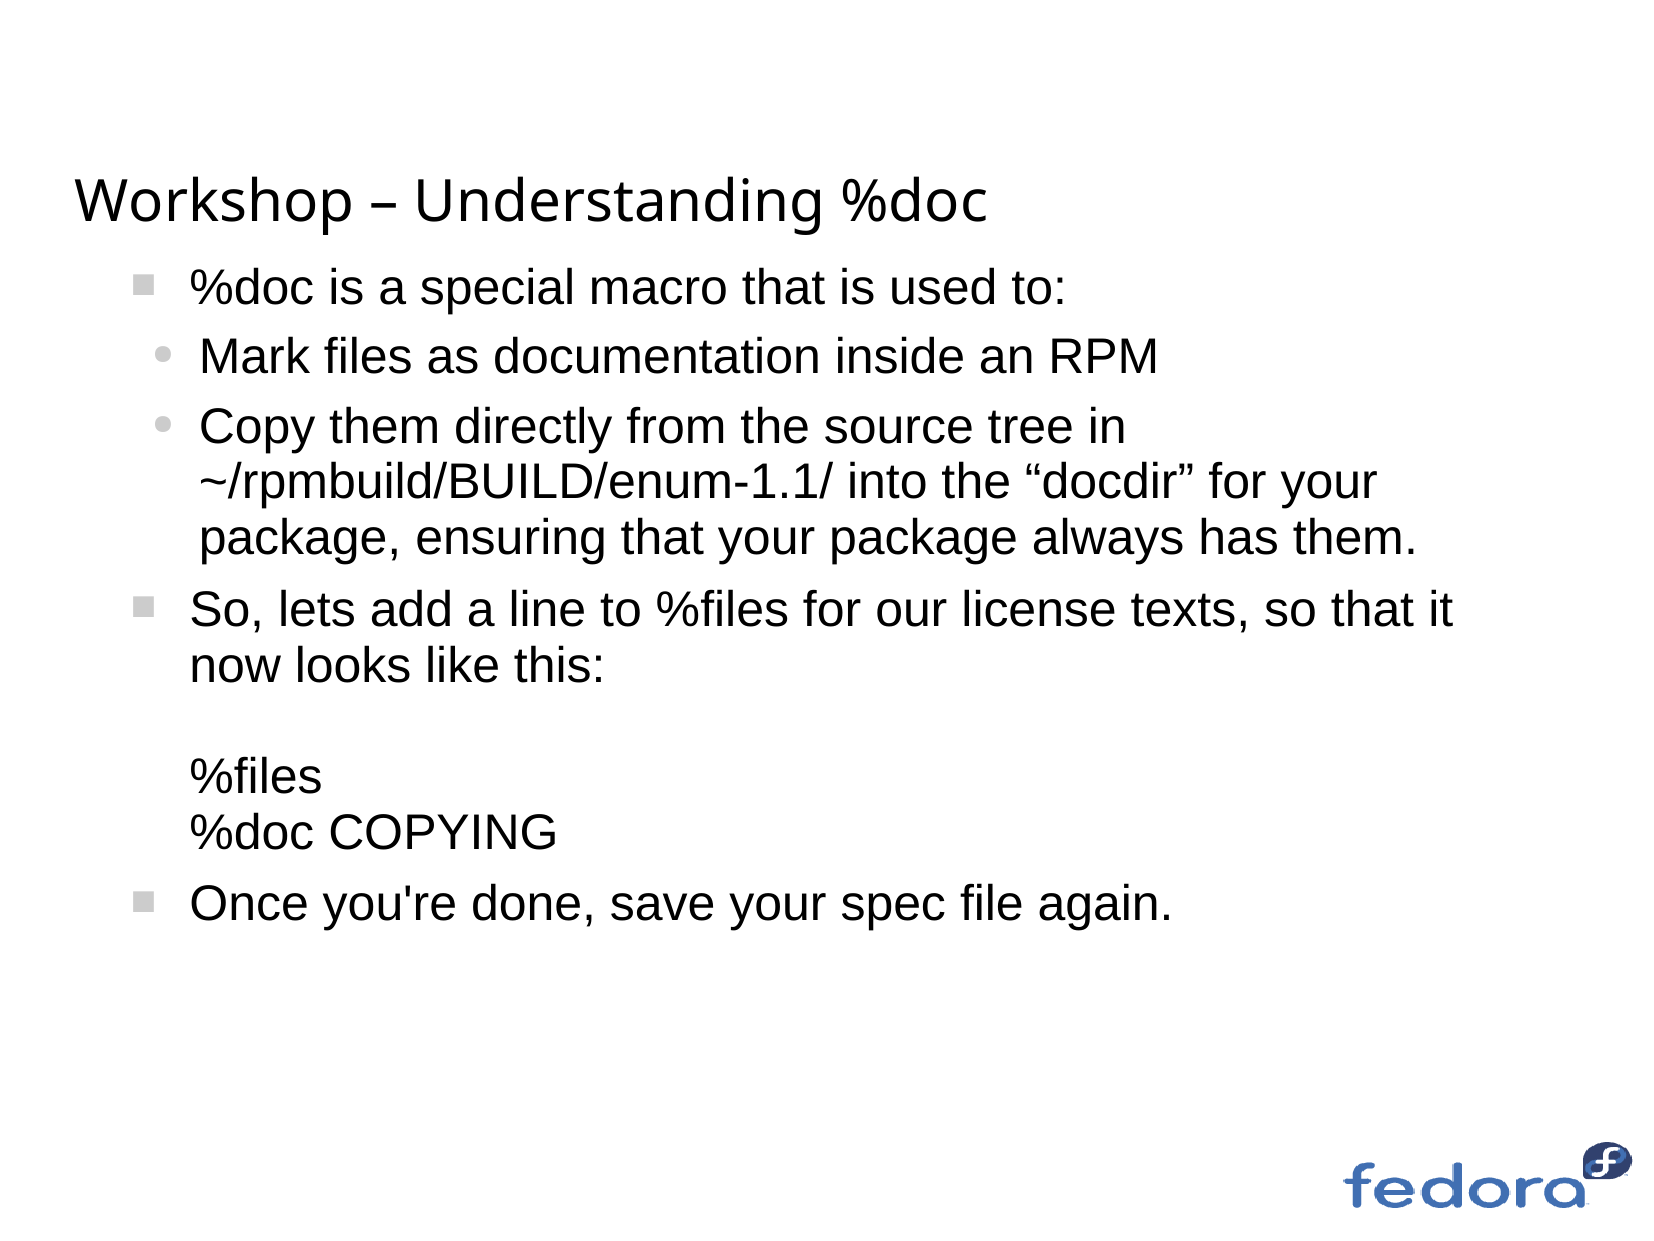

# Workshop – Understanding %doc
%doc is a special macro that is used to:
Mark files as documentation inside an RPM
Copy them directly from the source tree in ~/rpmbuild/BUILD/enum-1.1/ into the “docdir” for your package, ensuring that your package always has them.
So, lets add a line to %files for our license texts, so that it now looks like this:
%files
%doc COPYING
Once you're done, save your spec file again.